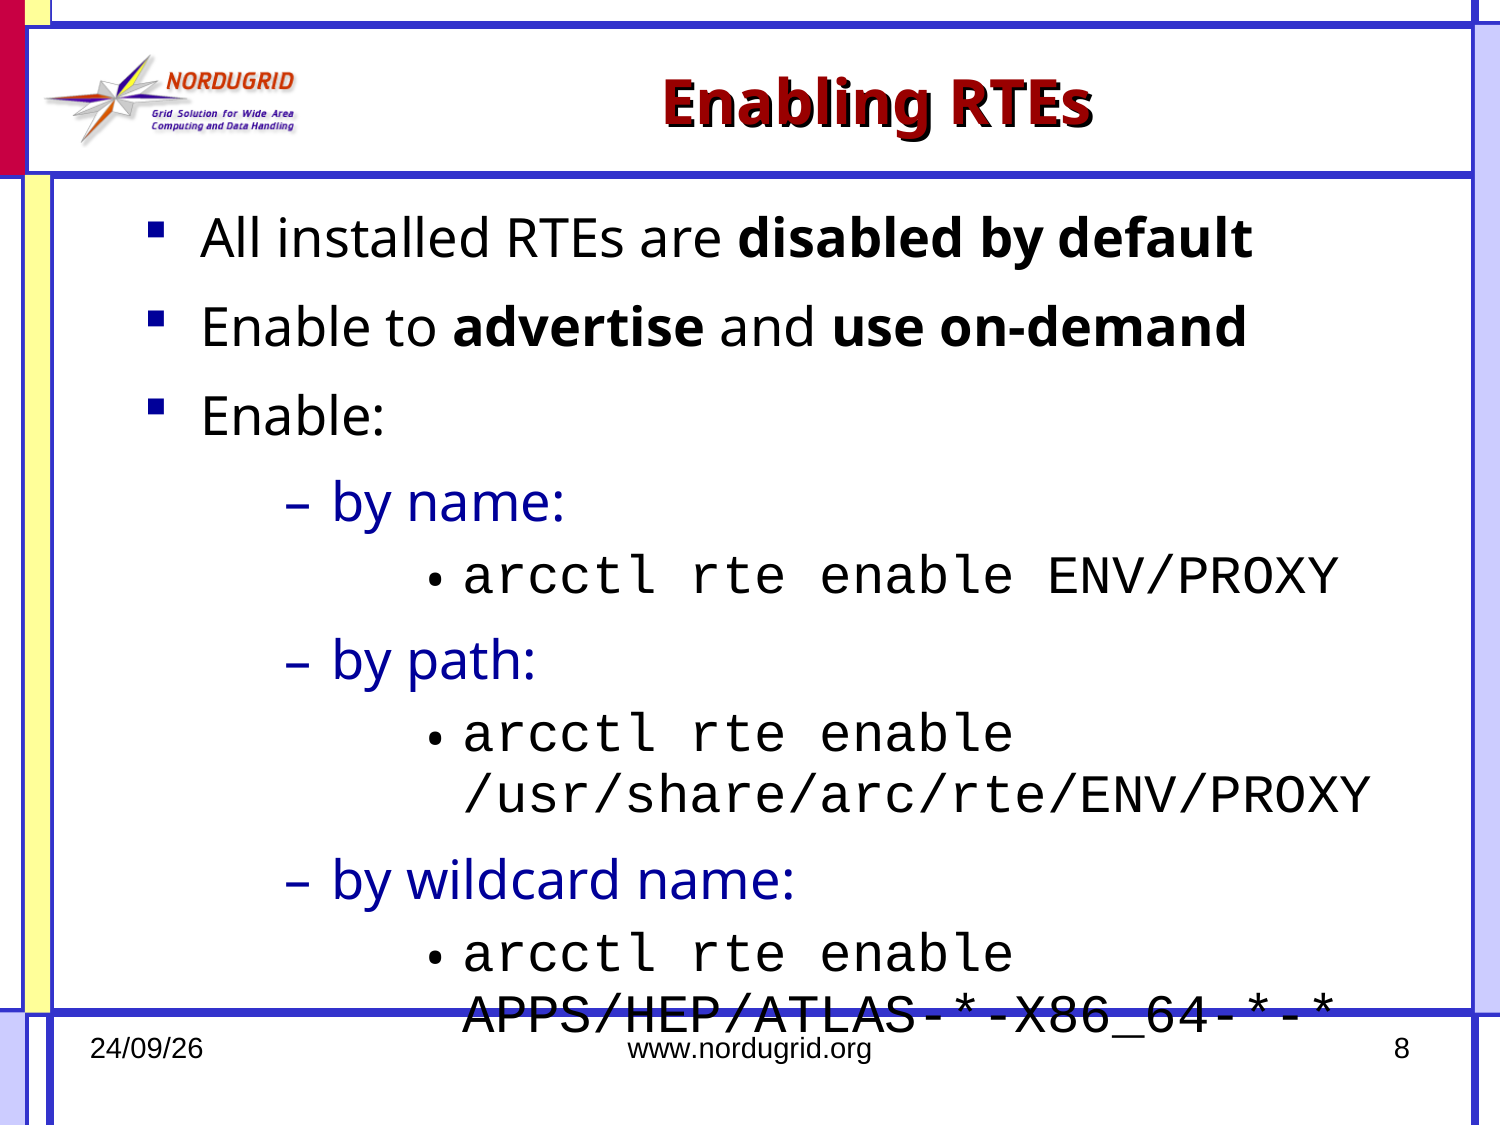

# Enabling RTEs
All installed RTEs are disabled by default
Enable to advertise and use on-demand
Enable:
by name:
arcctl rte enable ENV/PROXY
by path:
arcctl rte enable /usr/share/arc/rte/ENV/PROXY
by wildcard name:
arcctl rte enable APPS/HEP/ATLAS-*-X86_64-*-*
www.nordugrid.org
8